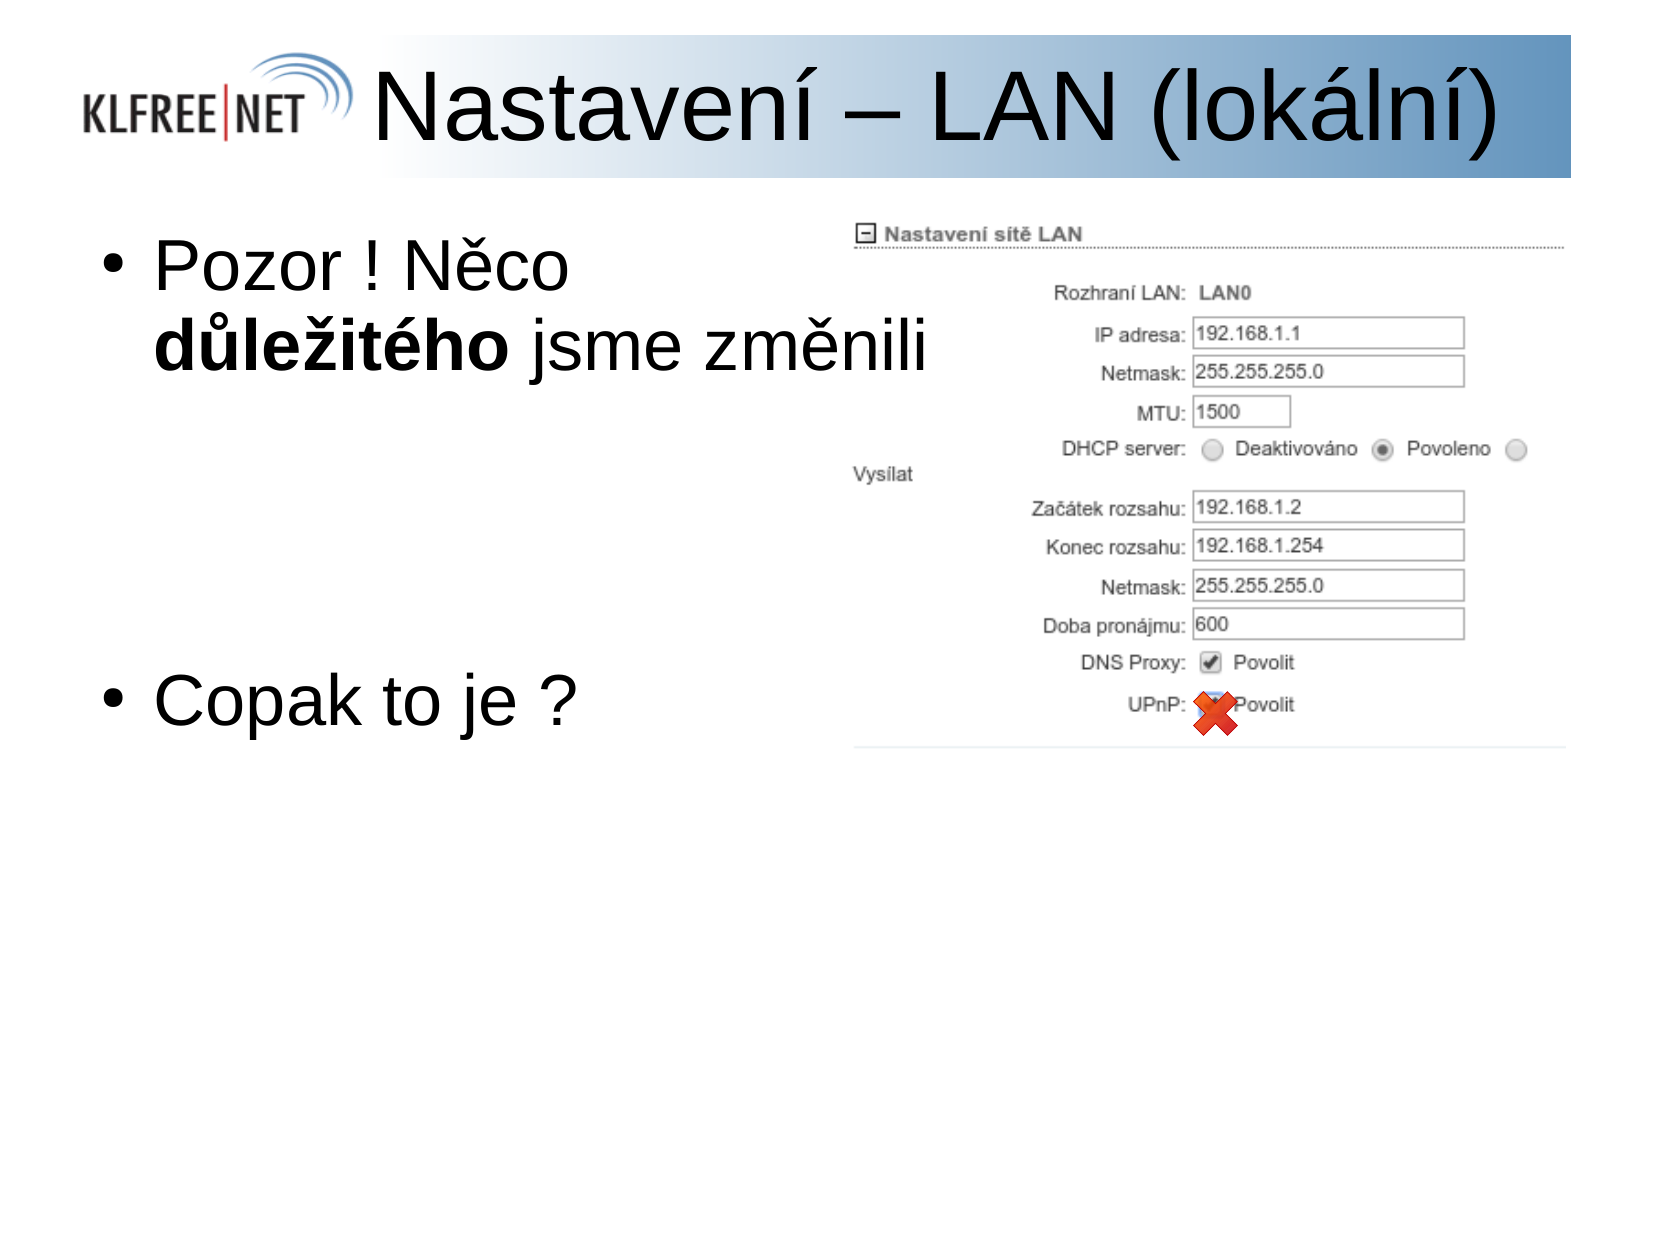

# Nastavení – LAN (lokální)
Pozor ! Něco důležitého jsme změnili
Copak to je ?